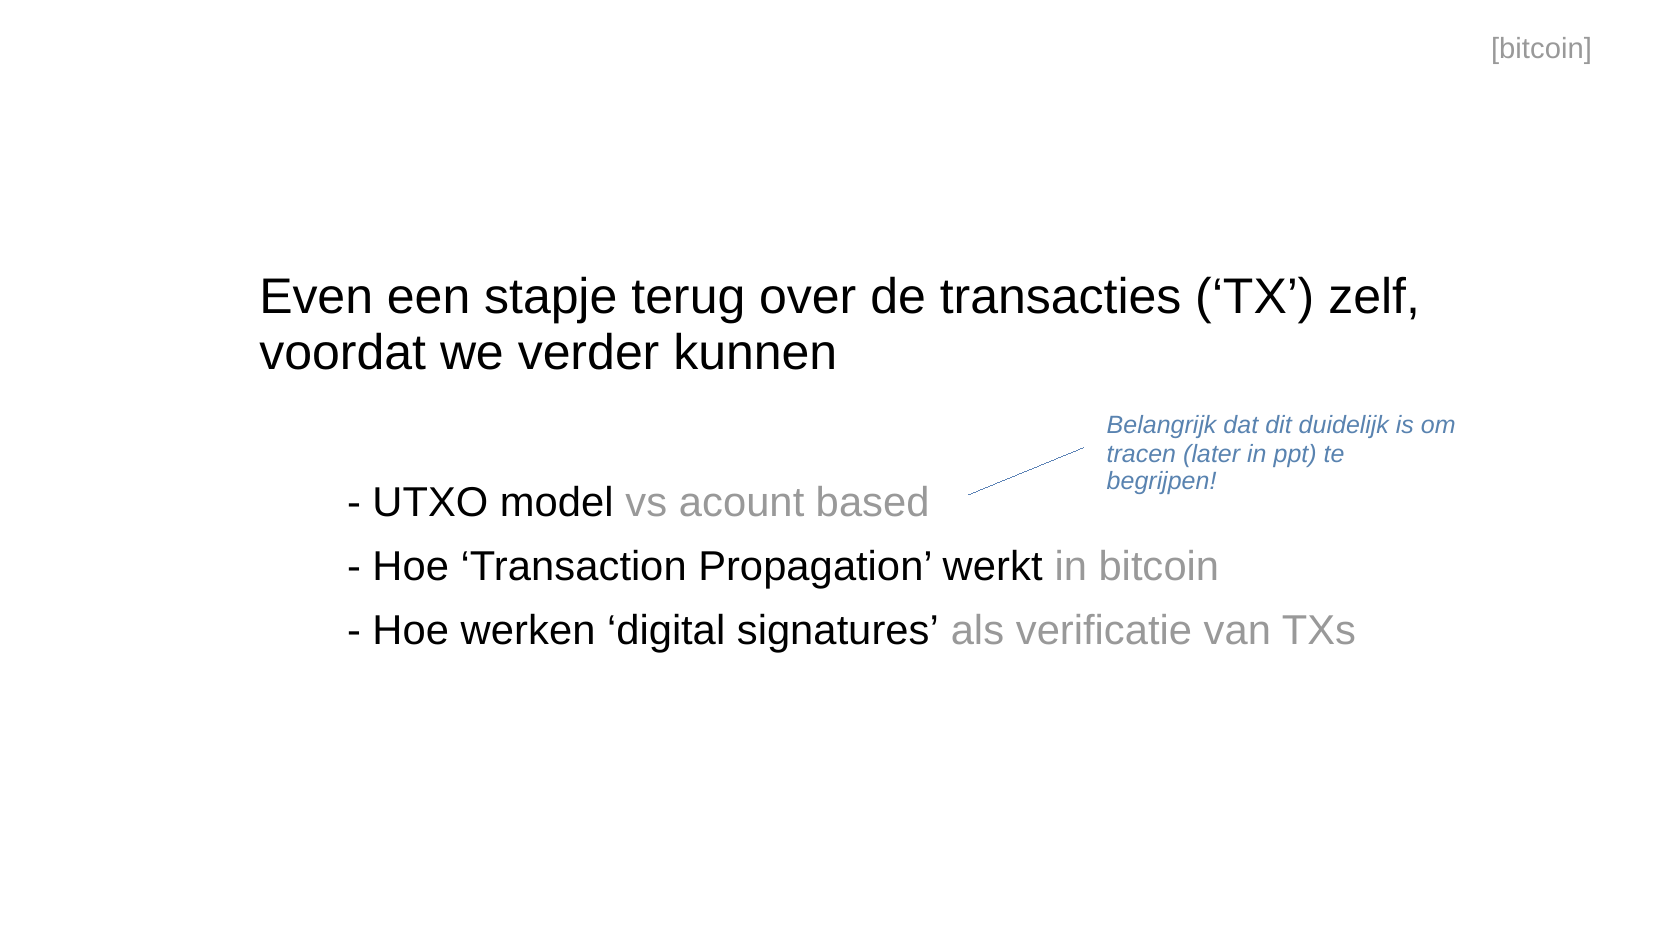

[bitcoin]
Even een stapje terug over de transacties (‘TX’) zelf, voordat we verder kunnen
Belangrijk dat dit duidelijk is om tracen (later in ppt) te begrijpen!
- UTXO model vs acount based
- Hoe ‘Transaction Propagation’ werkt in bitcoin
- Hoe werken ‘digital signatures’ als verificatie van TXs